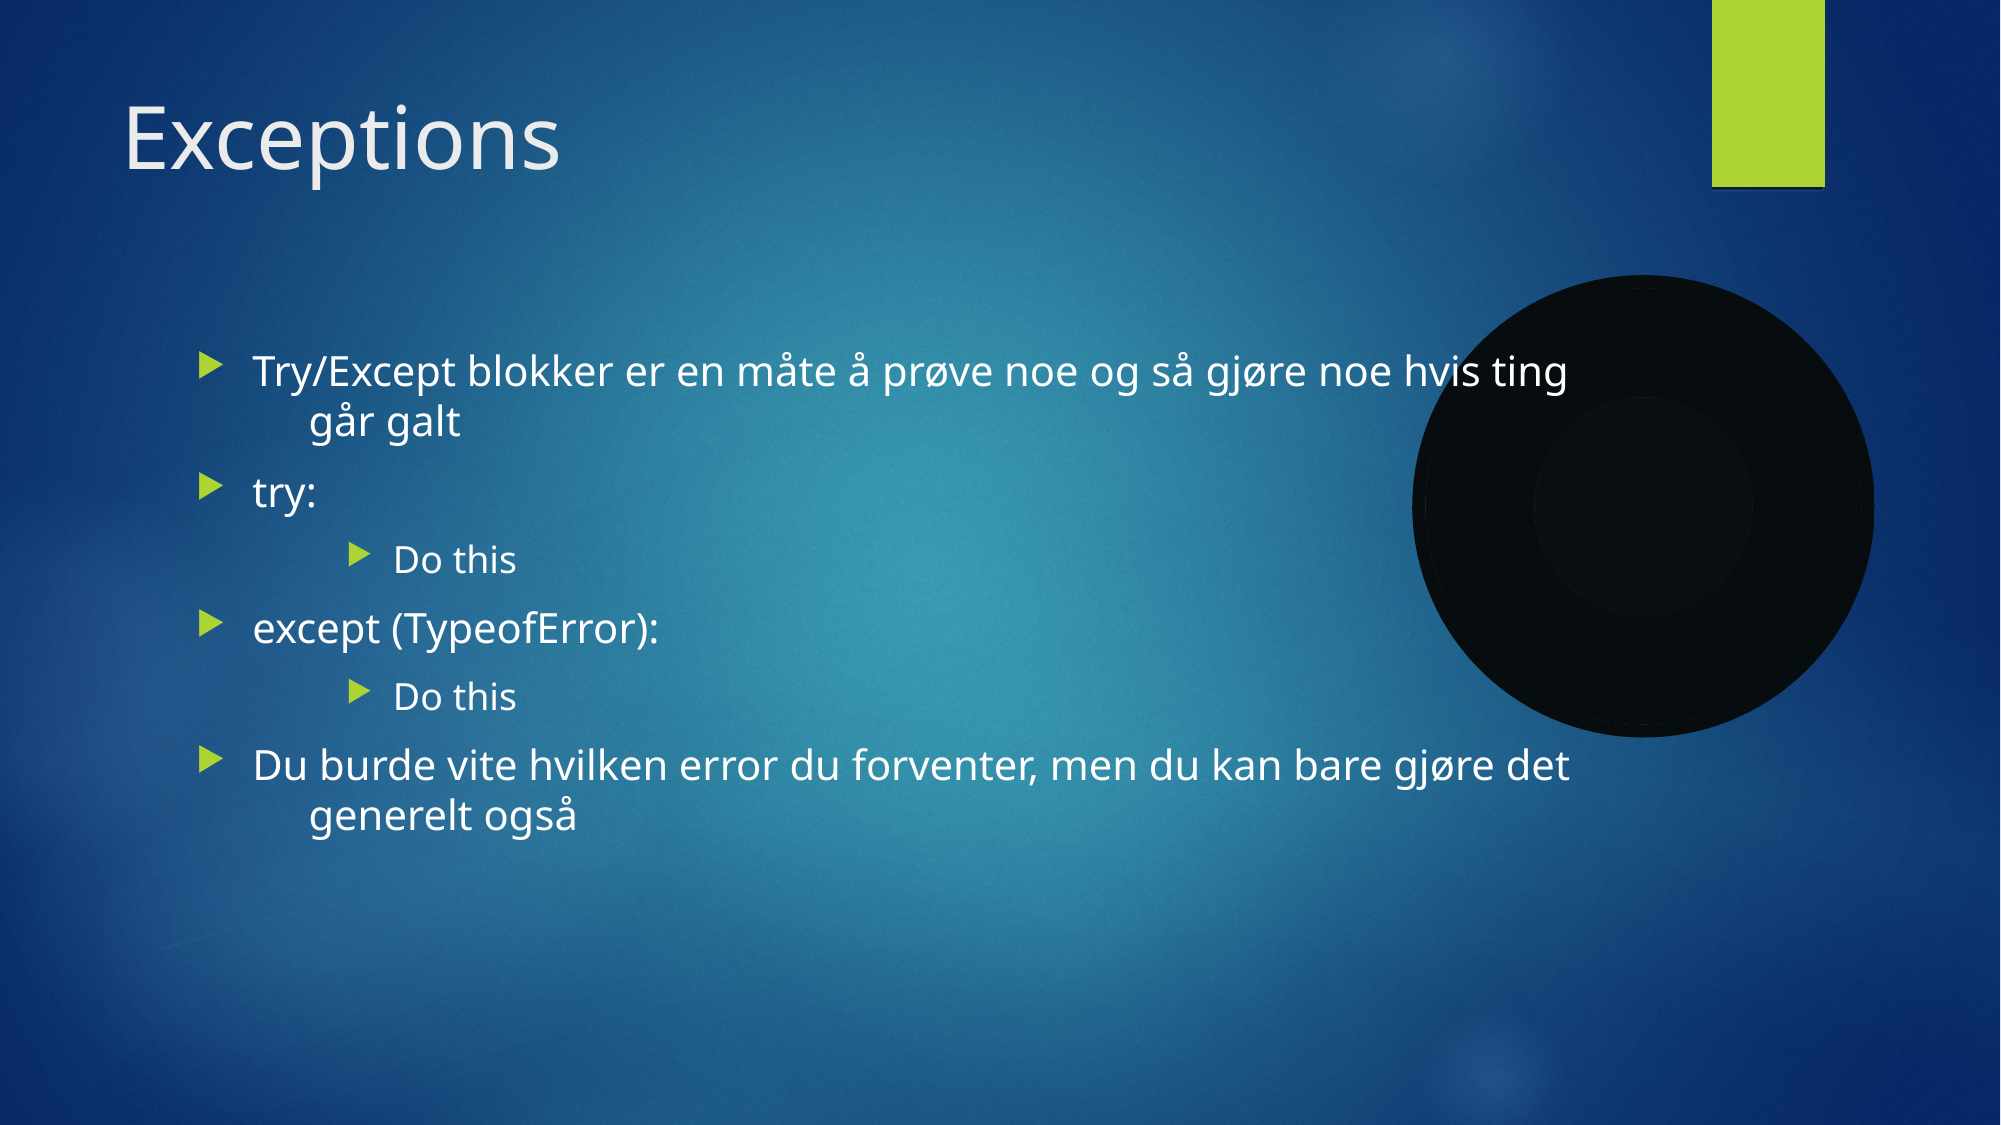

# Exceptions
Try/Except blokker er en måte å prøve noe og så gjøre noe hvis ting går galt
try:
Do this
except (TypeofError):
Do this
Du burde vite hvilken error du forventer, men du kan bare gjøre det generelt også